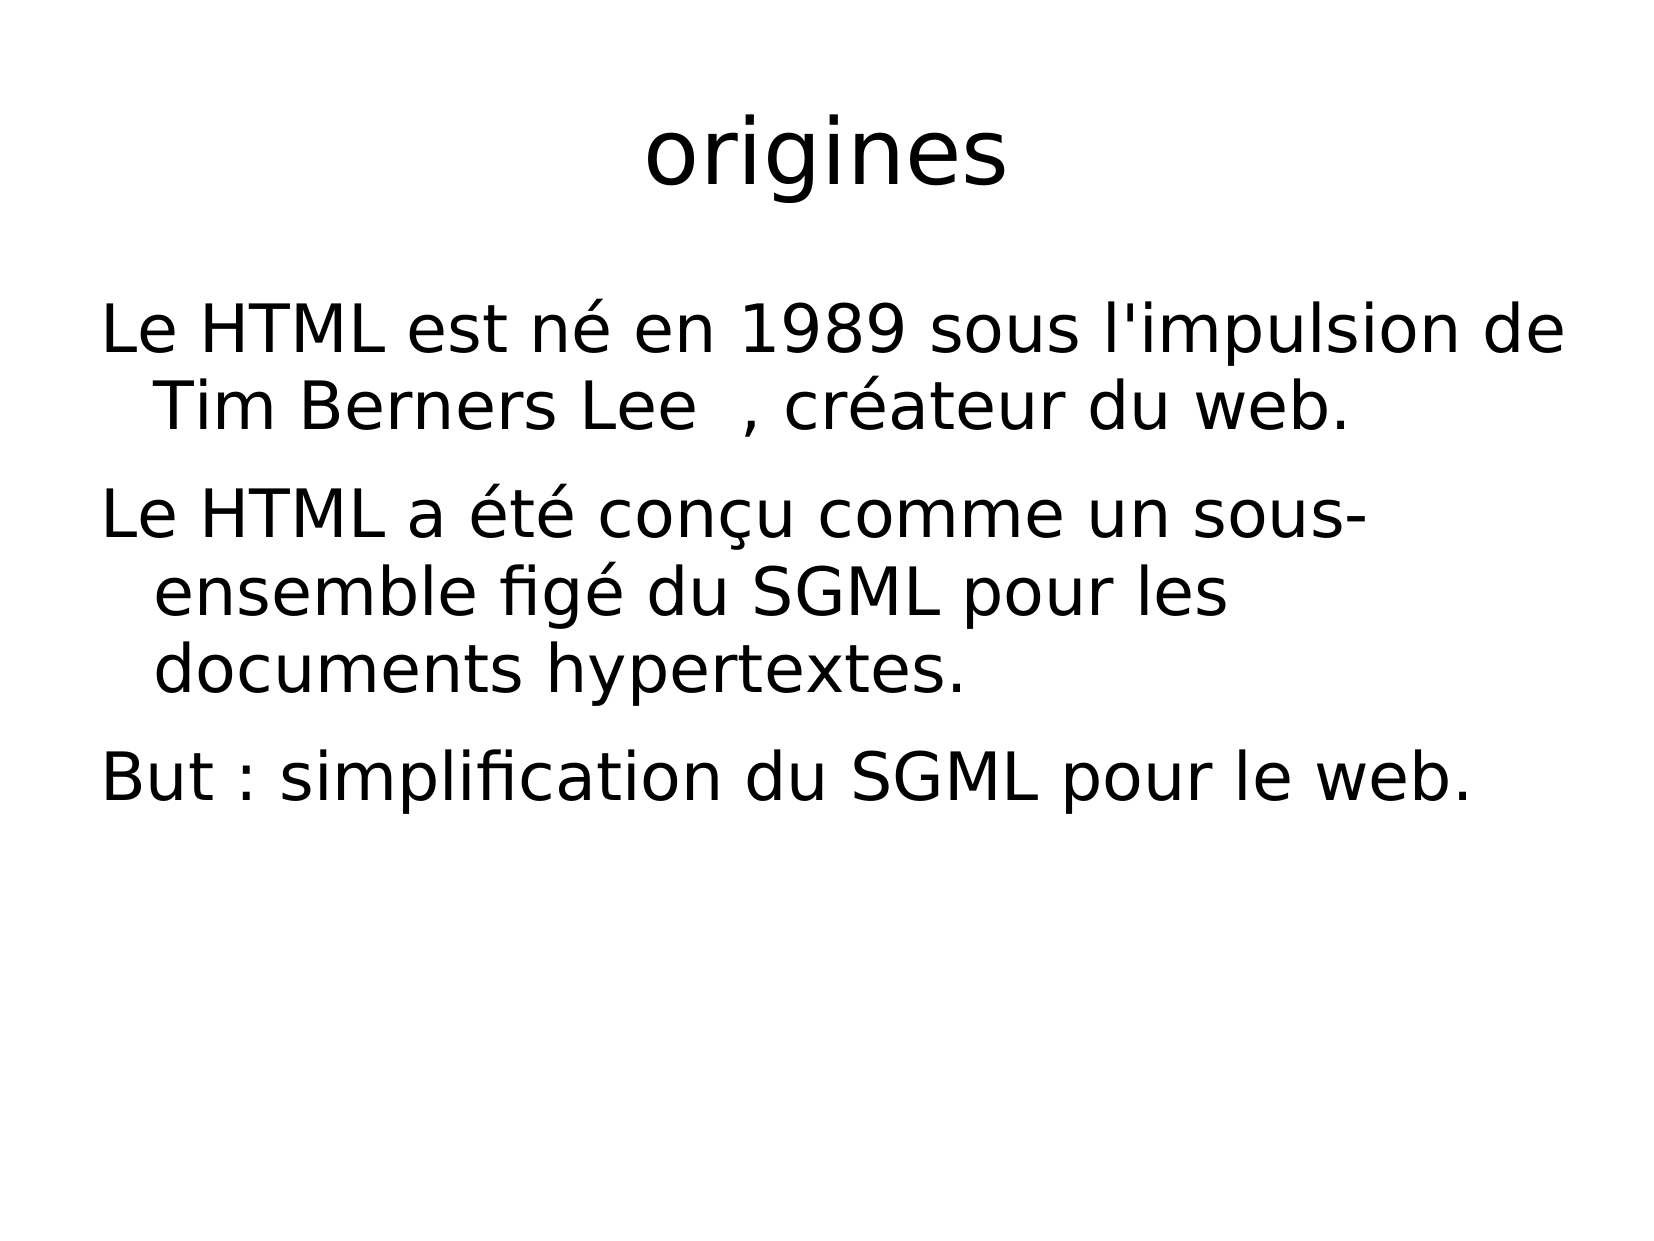

# origines
Le HTML est né en 1989 sous l'impulsion de Tim Berners Lee , créateur du web.
Le HTML a été conçu comme un sous-ensemble figé du SGML pour les documents hypertextes.
But : simplification du SGML pour le web.